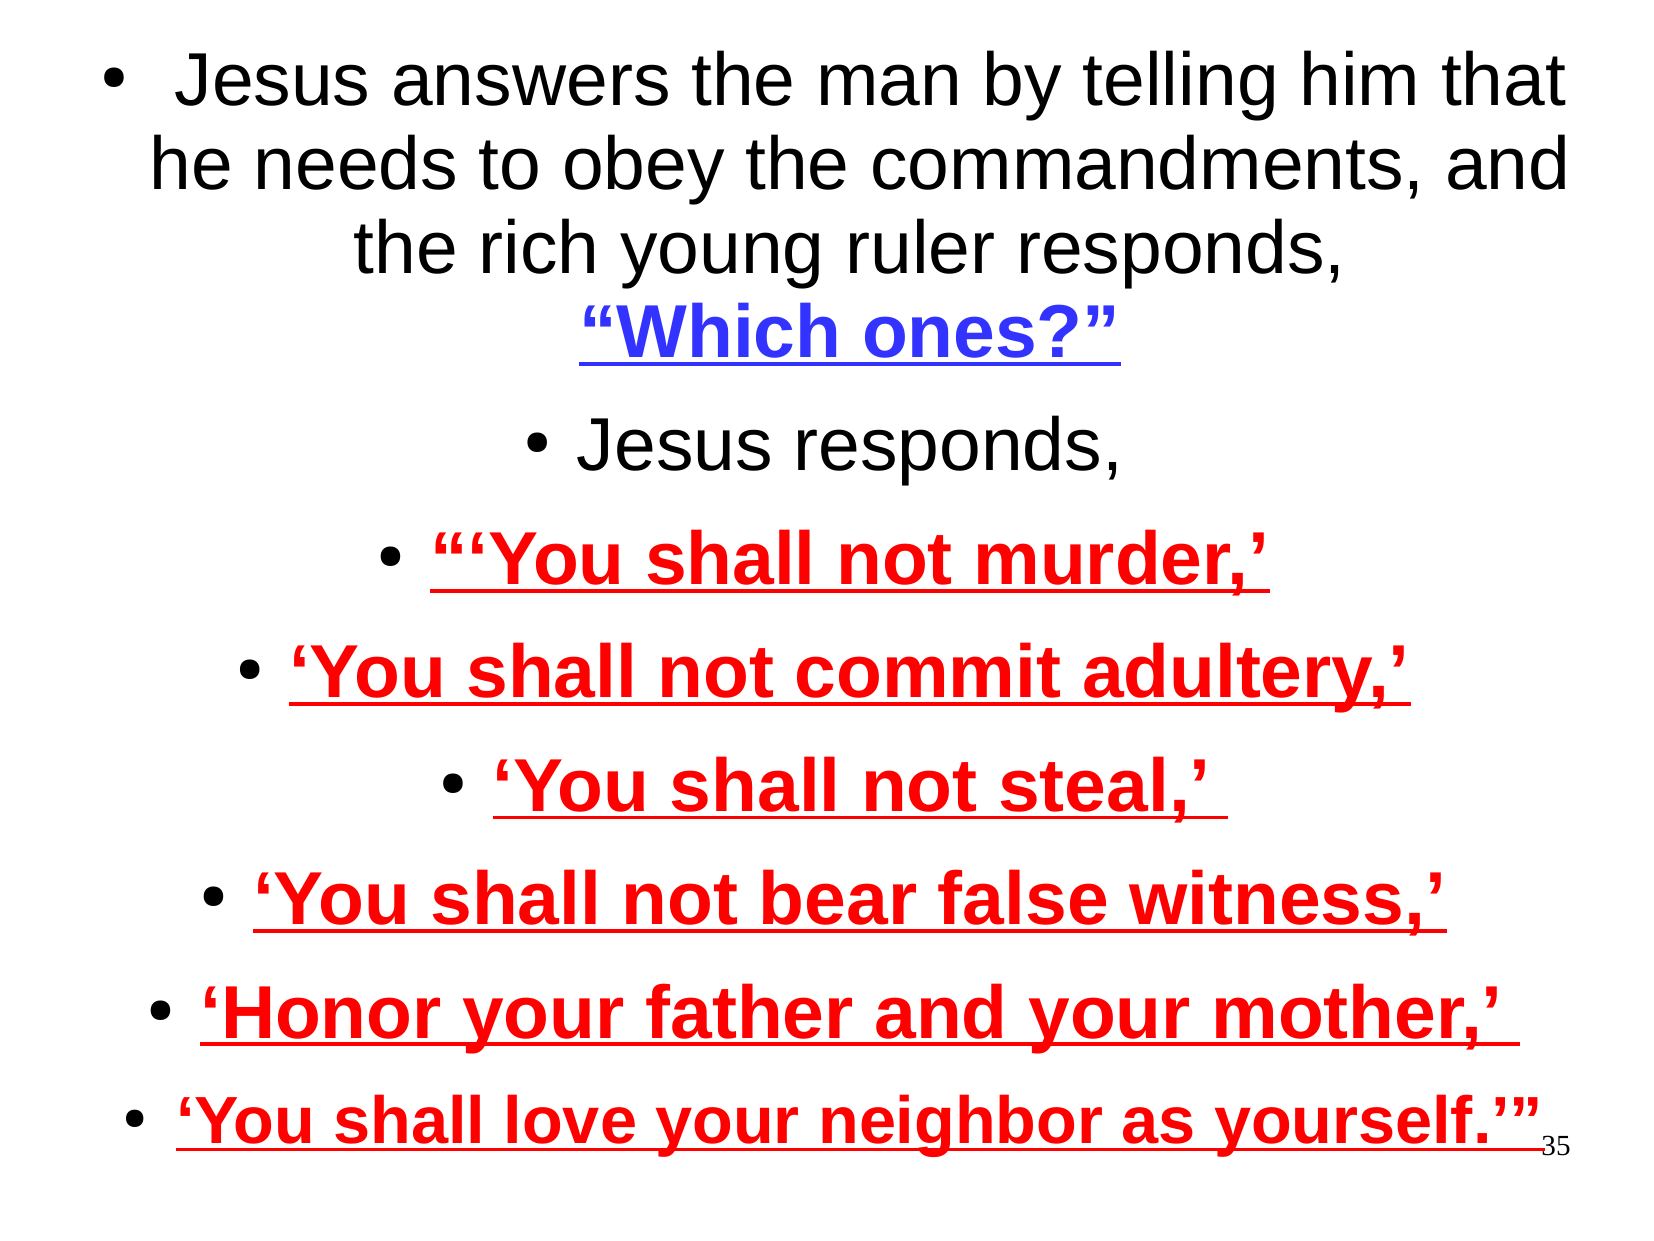

# Jesus answers the man by telling him that he needs to obey the commandments, and the rich young ruler responds, “Which ones?”
Jesus responds,
“‘You shall not murder,’
‘You shall not commit adultery,’
‘You shall not steal,’
‘You shall not bear false witness,’
‘Honor your father and your mother,’
‘You shall love your neighbor as yourself.’”
35